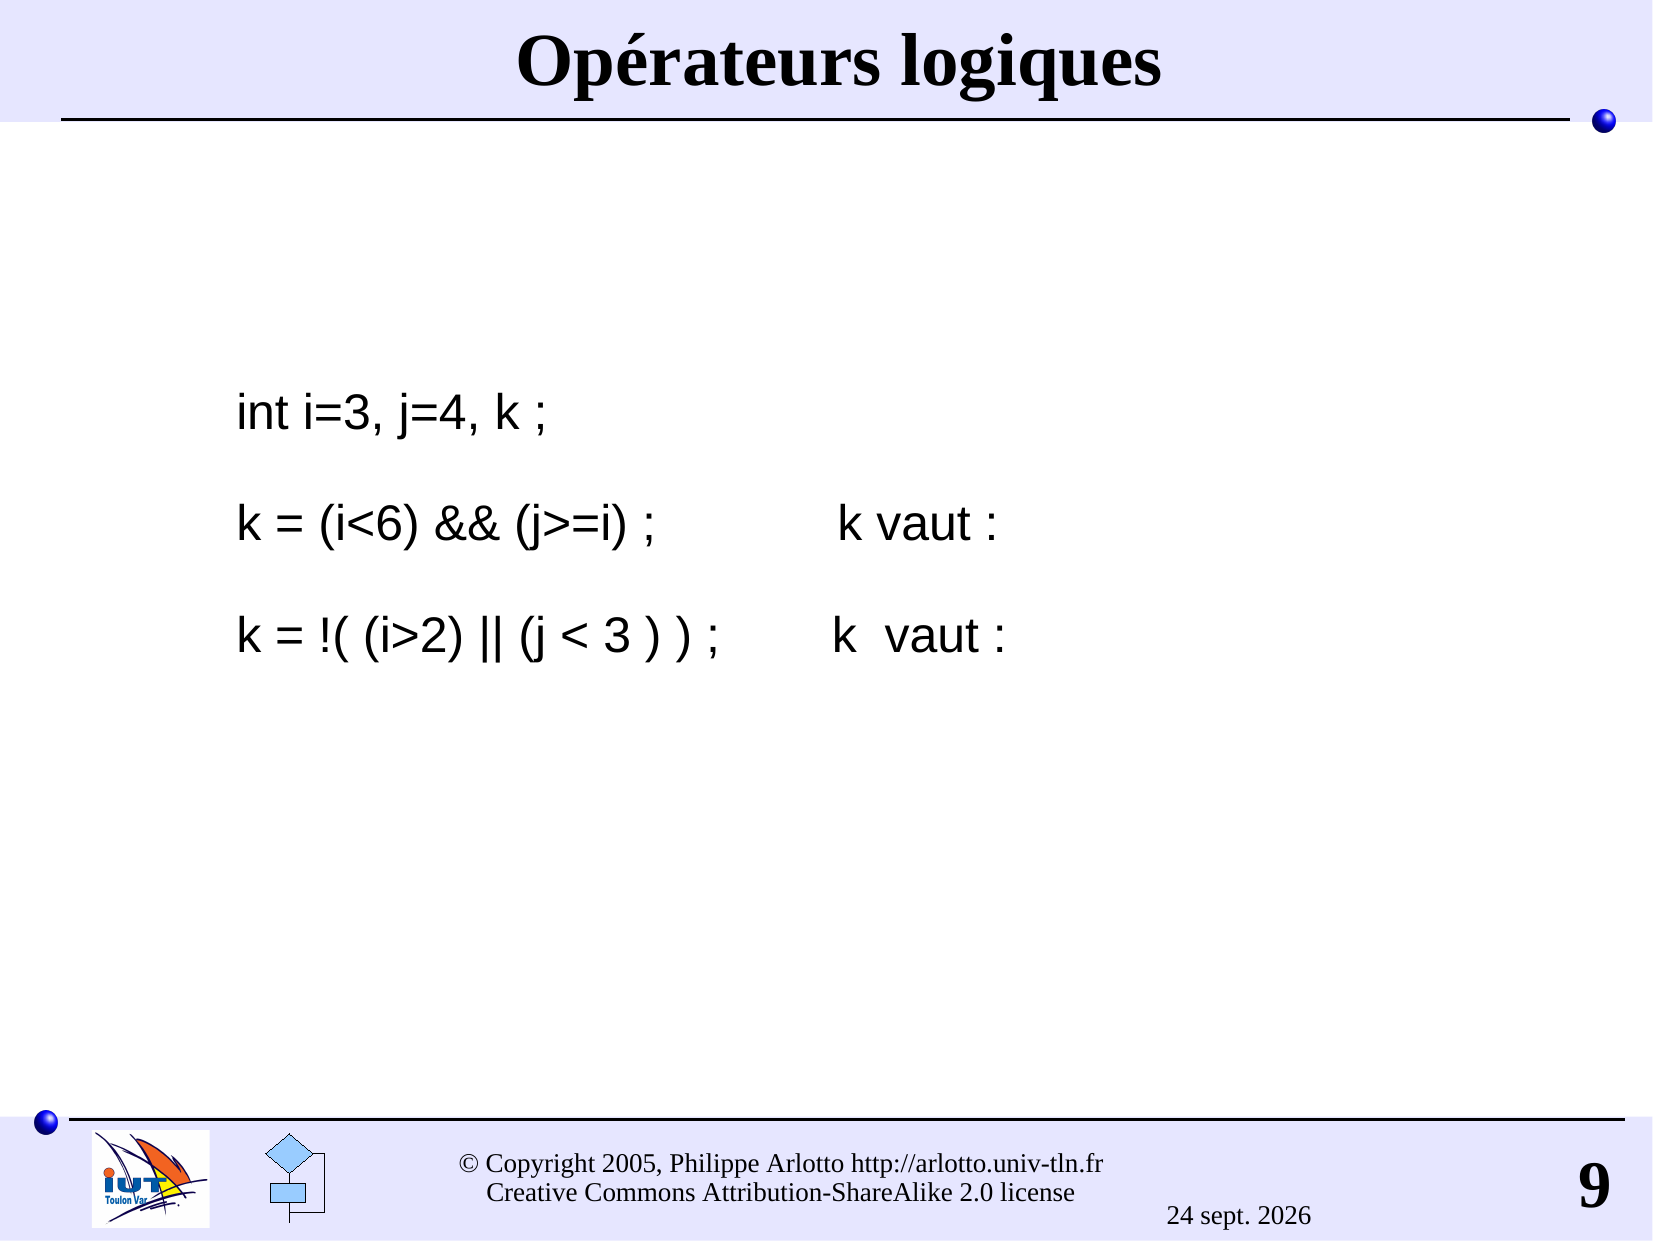

# Opérateurs logiques
int i=3, j=4, k ;
k = (i<6) && (j>=i) ; k vaut :
k = !( (i>2) || (j < 3 ) ) ; k vaut :